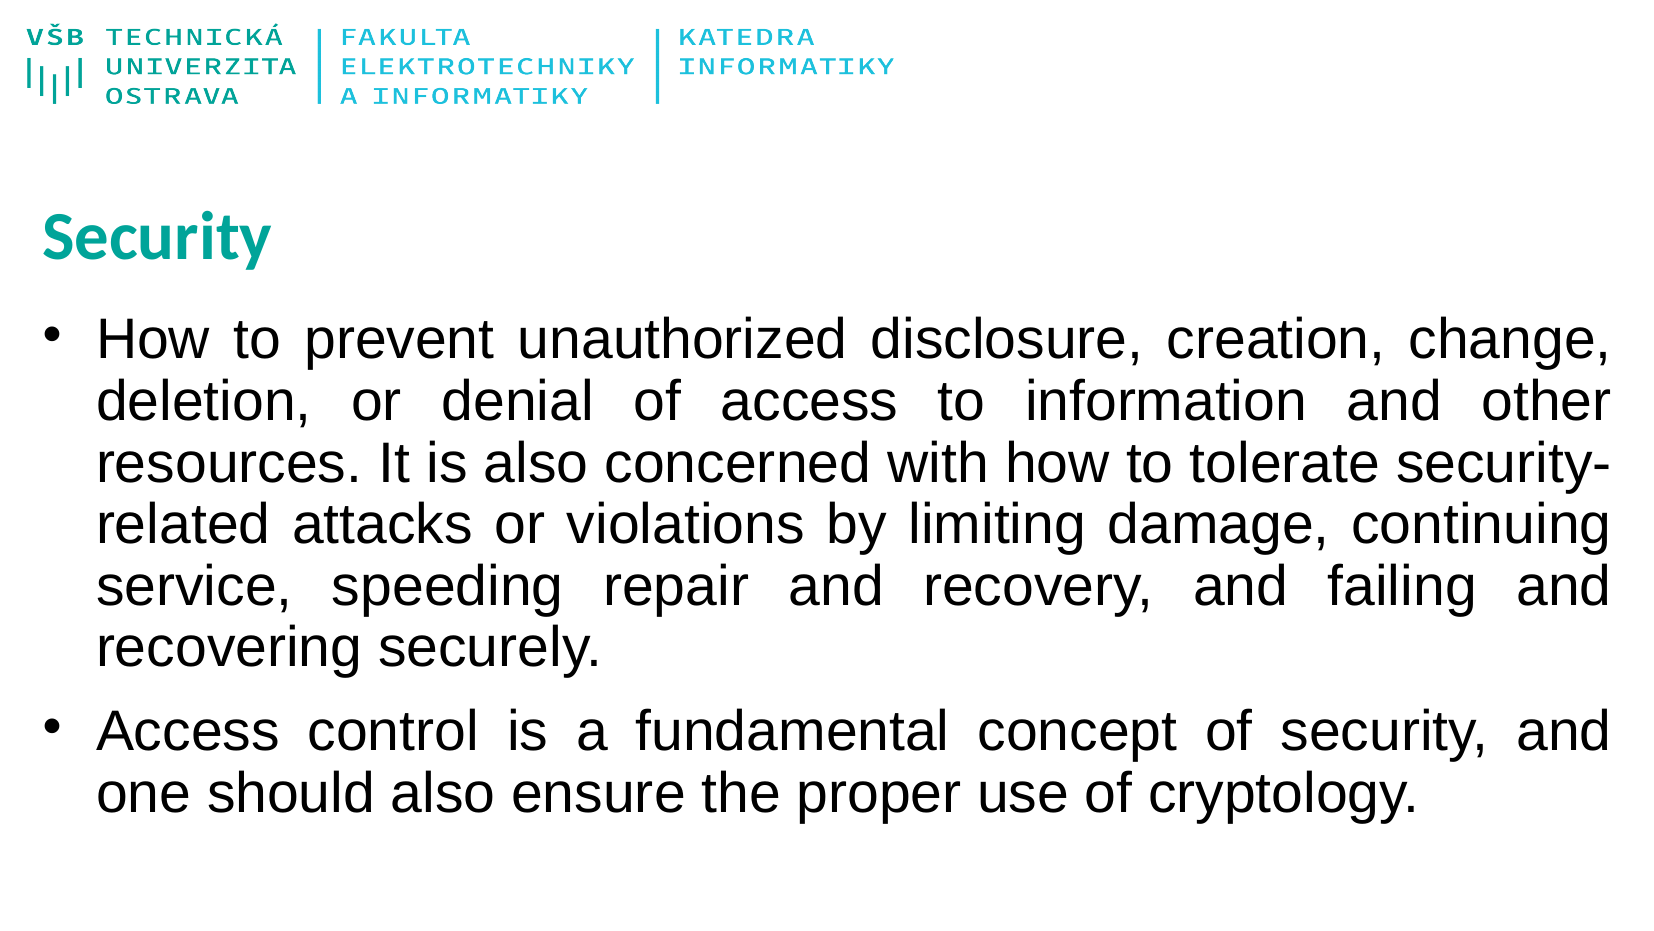

# Security
How to prevent unauthorized disclosure, creation, change, deletion, or denial of access to information and other resources. It is also concerned with how to tolerate security-related attacks or violations by limiting damage, continuing service, speeding repair and recovery, and failing and recovering securely.
Access control is a fundamental concept of security, and one should also ensure the proper use of cryptology.